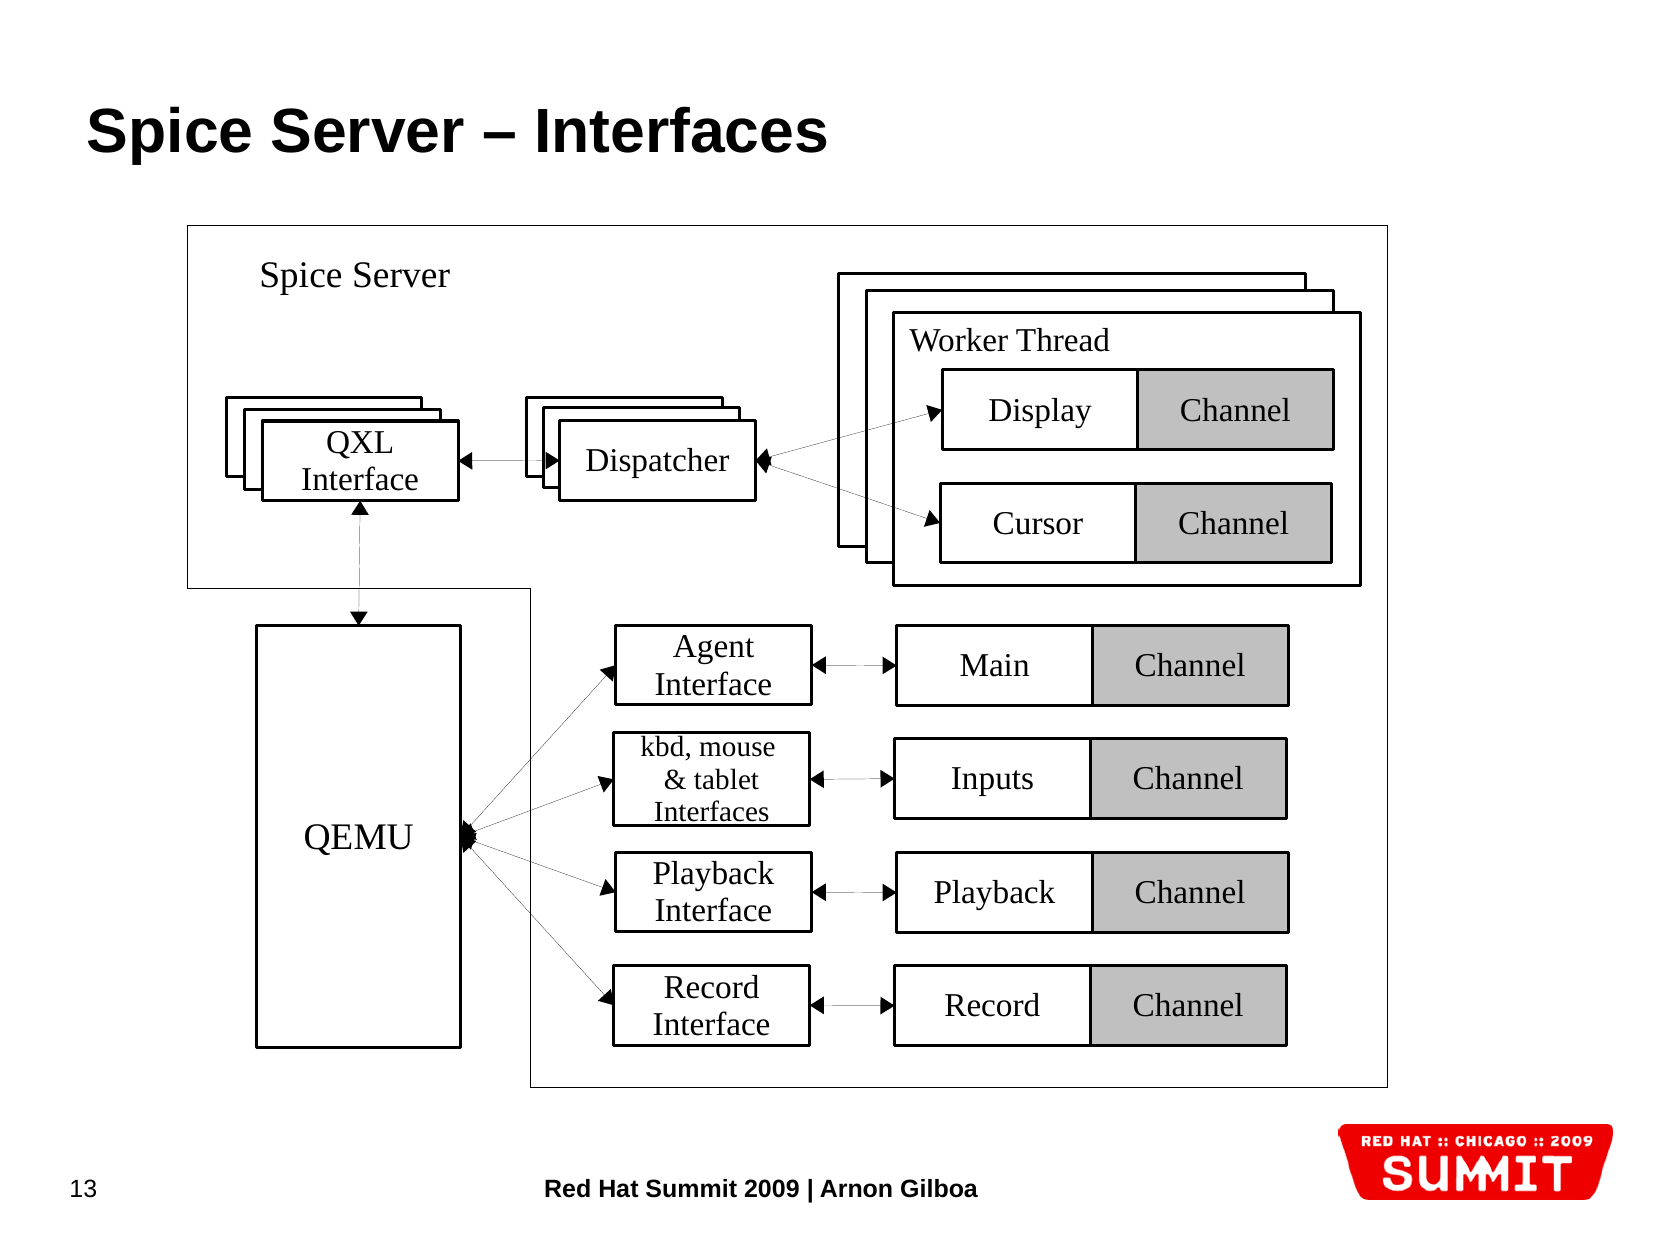

# Spice Server – Interfaces
Spice Server
Worker Thread
Display
Channel
Dispatcher
QXL
Interface
Cursor
Channel
Agent
Interface
QEMU
Main
Channel
kbd, mouse
& tablet
Interfaces
Inputs
Channel
Playback
Interface
Playback
Channel
Record
Interface
Record
Channel